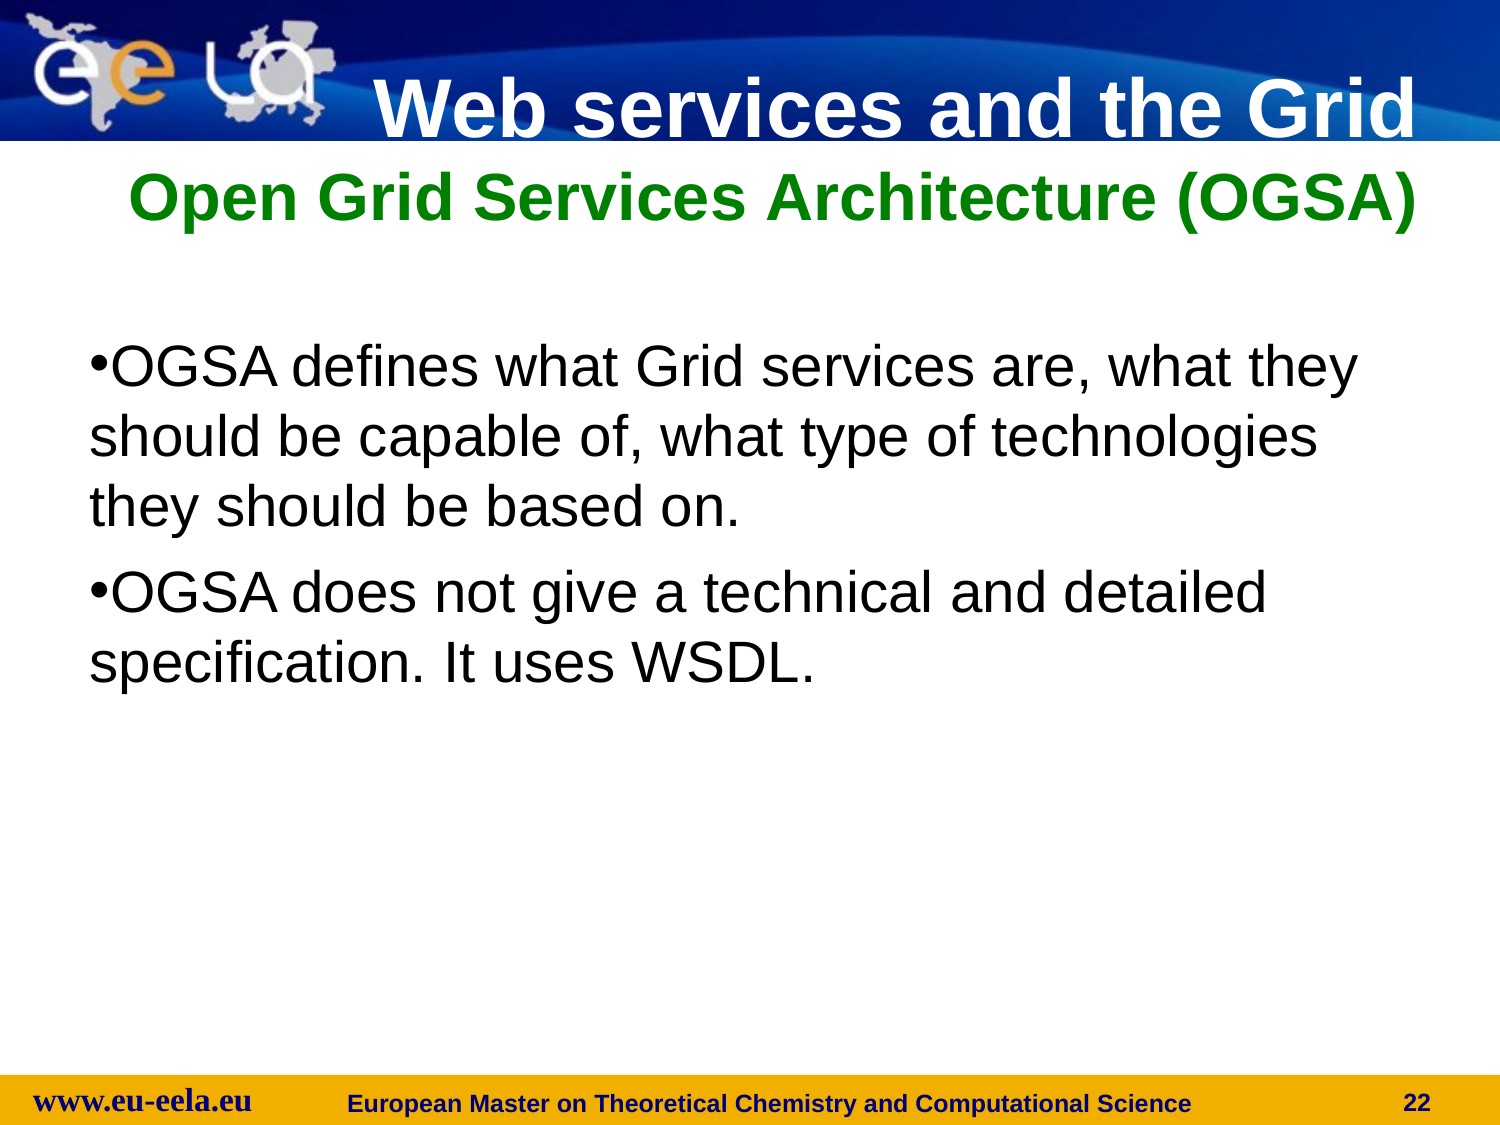

# Web services and the Grid Open Grid Services Architecture (OGSA)
OGSA defines what Grid services are, what they should be capable of, what type of technologies they should be based on.
OGSA does not give a technical and detailed specification. It uses WSDL.
European Master on Theoretical Chemistry and Computational Science